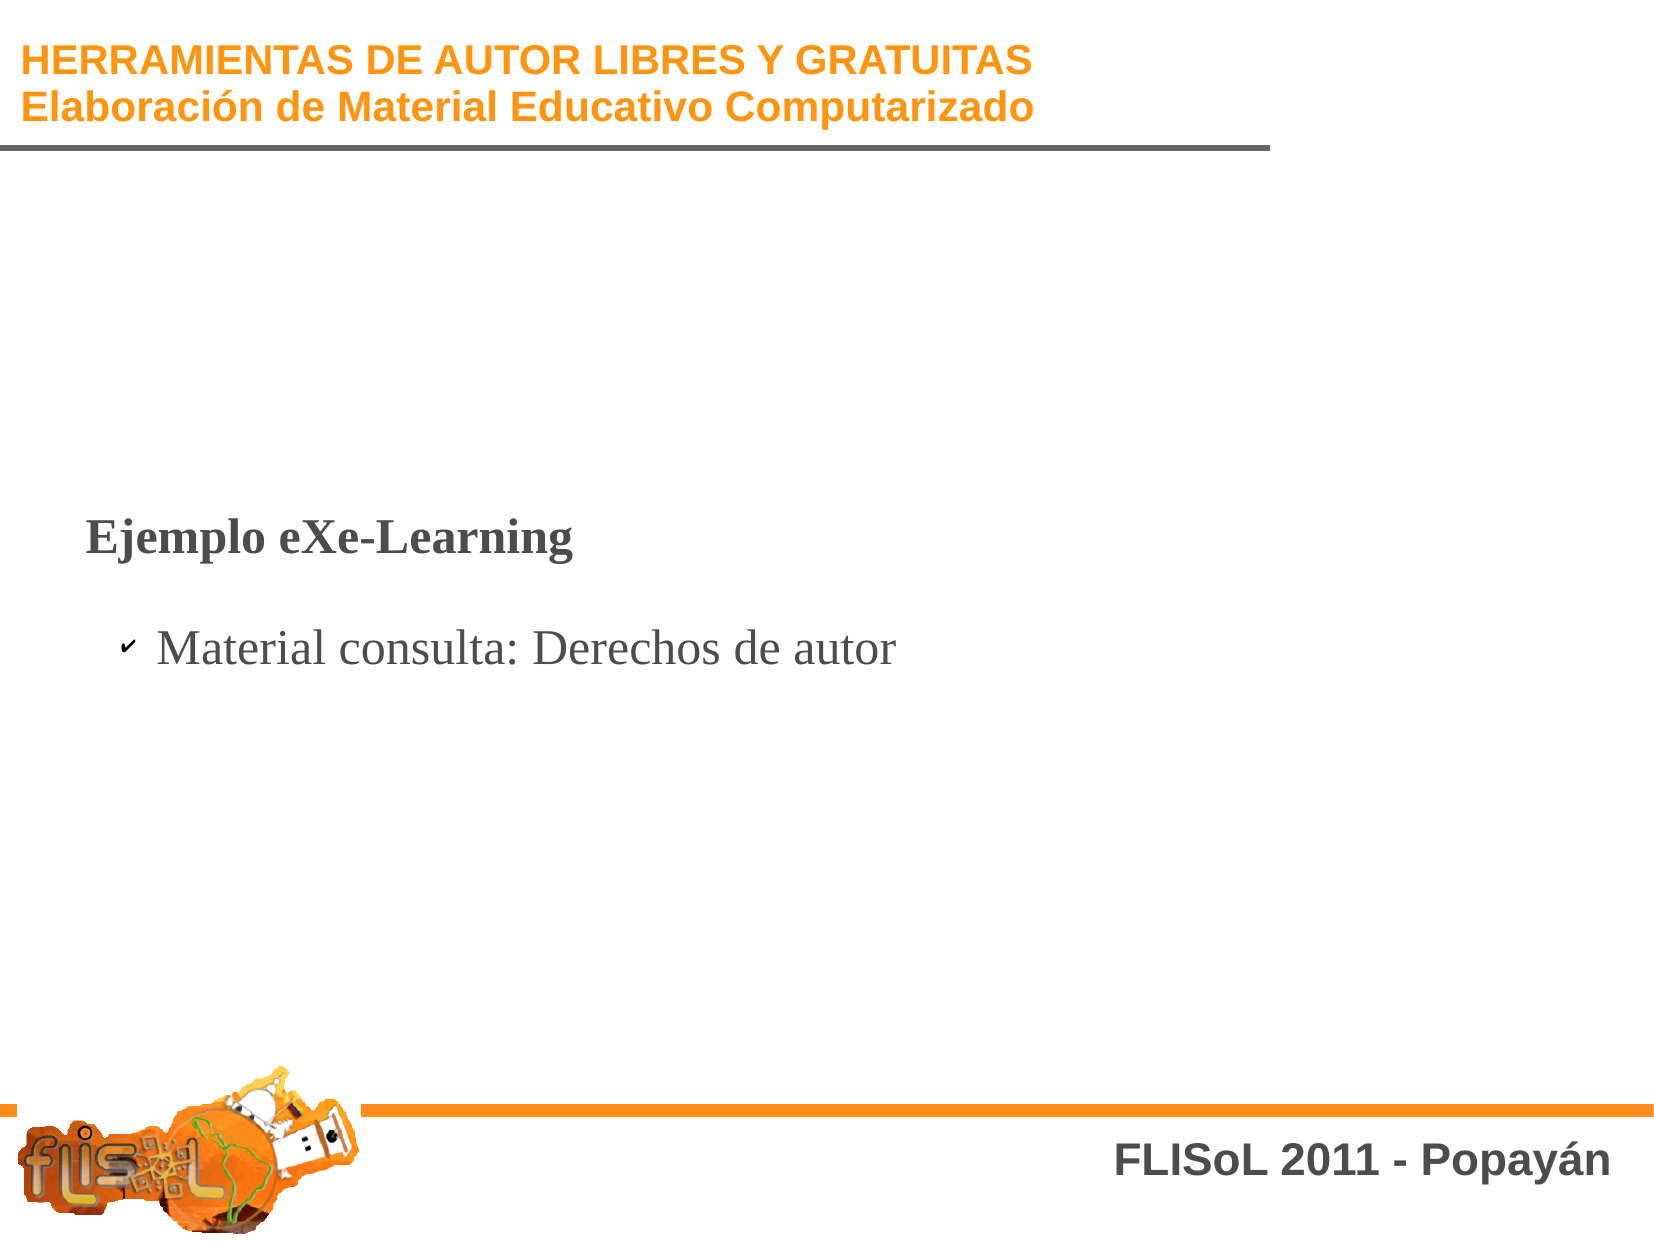

Ejemplo eXe-Learning
Material consulta: Derechos de autor